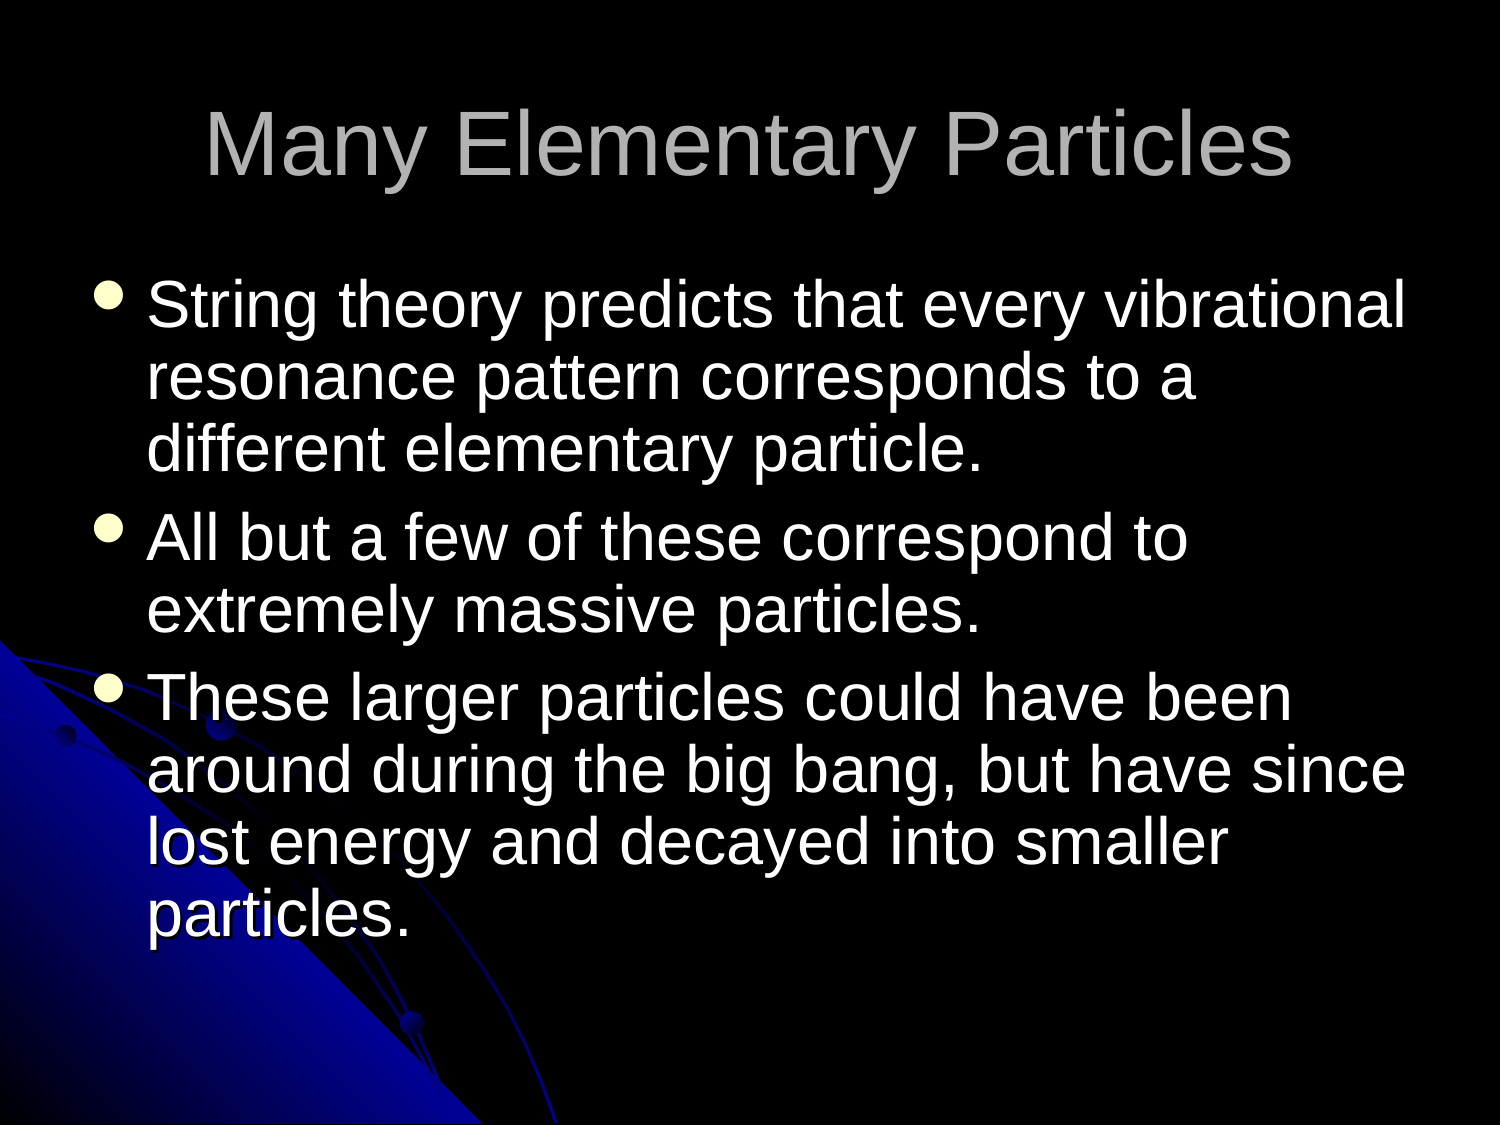

# Many Elementary Particles
String theory predicts that every vibrational resonance pattern corresponds to a different elementary particle.
All but a few of these correspond to extremely massive particles.
These larger particles could have been around during the big bang, but have since lost energy and decayed into smaller particles.